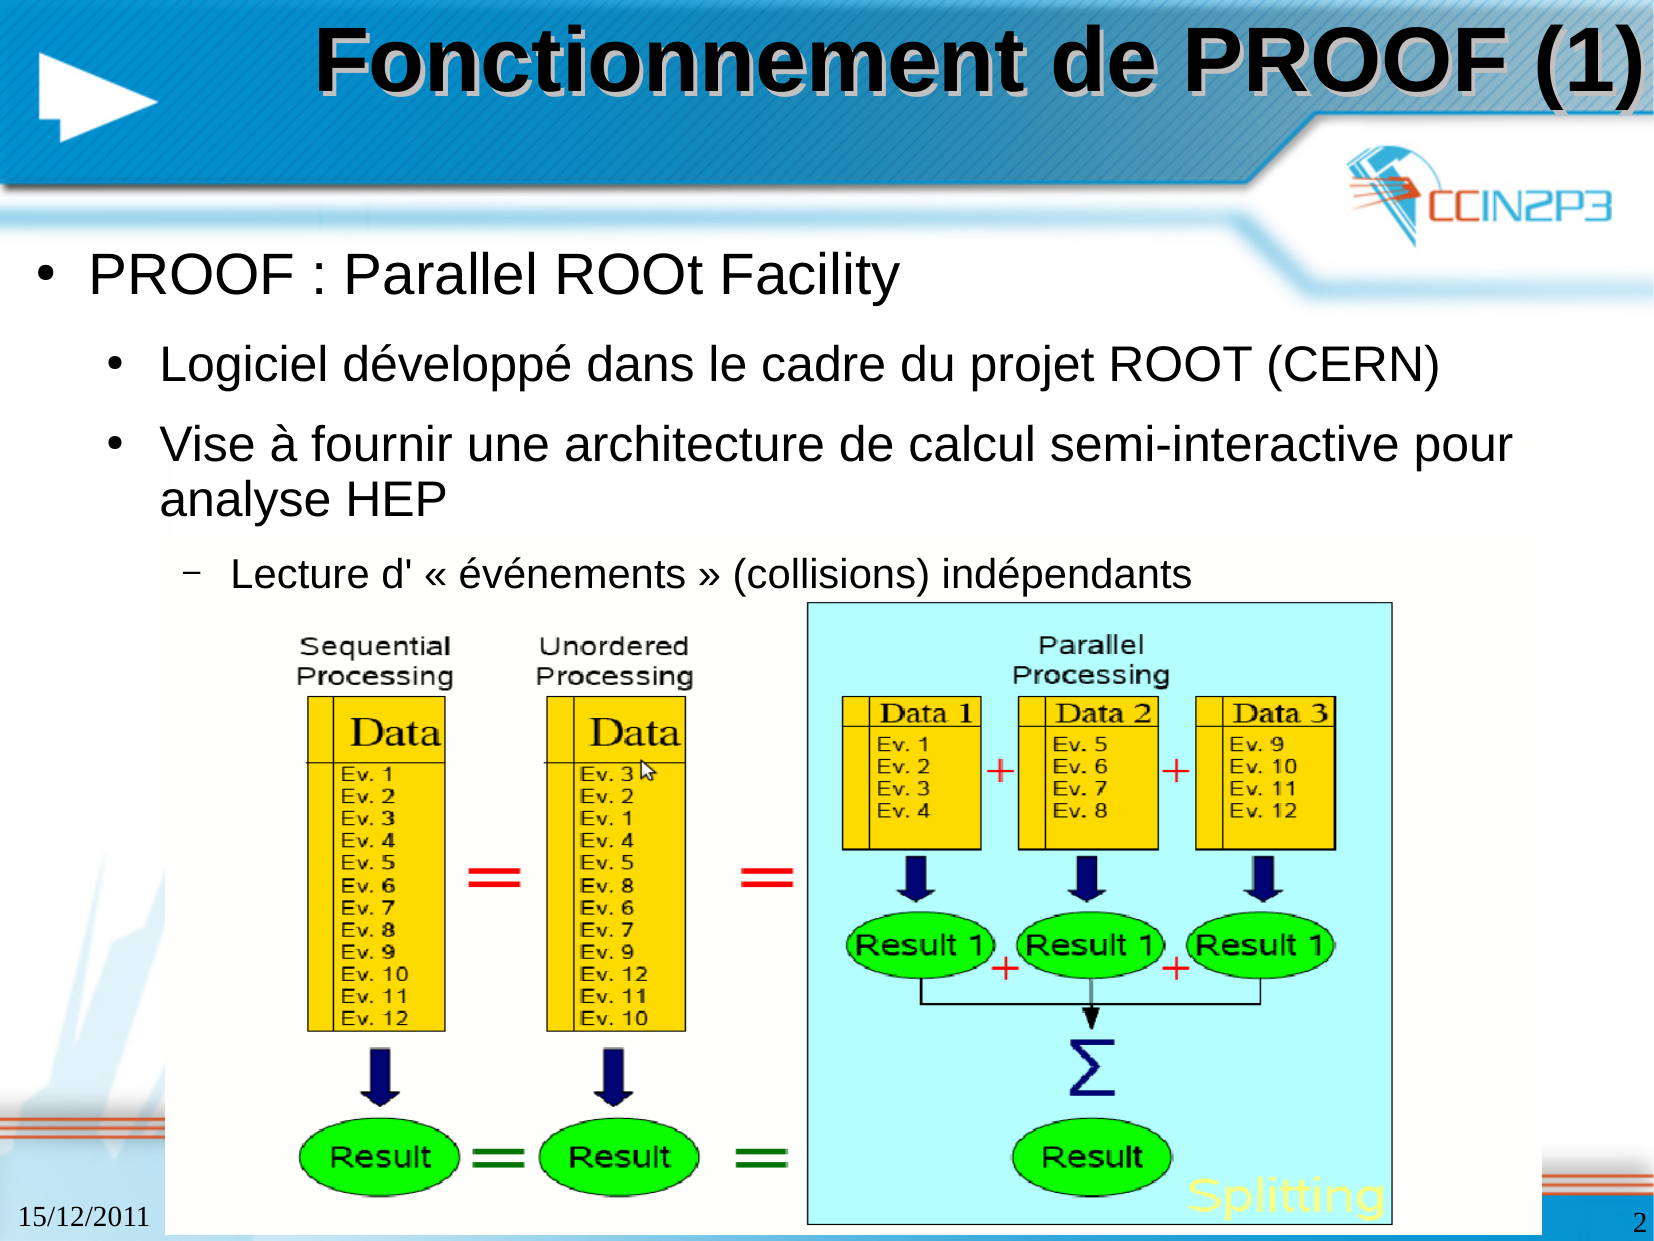

# Fonctionnement de PROOF (1)
PROOF : Parallel ROOt Facility
Logiciel développé dans le cadre du projet ROOT (CERN)
Vise à fournir une architecture de calcul semi-interactive pour analyse HEP
Lecture d' « événements » (collisions) indépendants
15/12/2011
Reunion LCG T1-AF
2